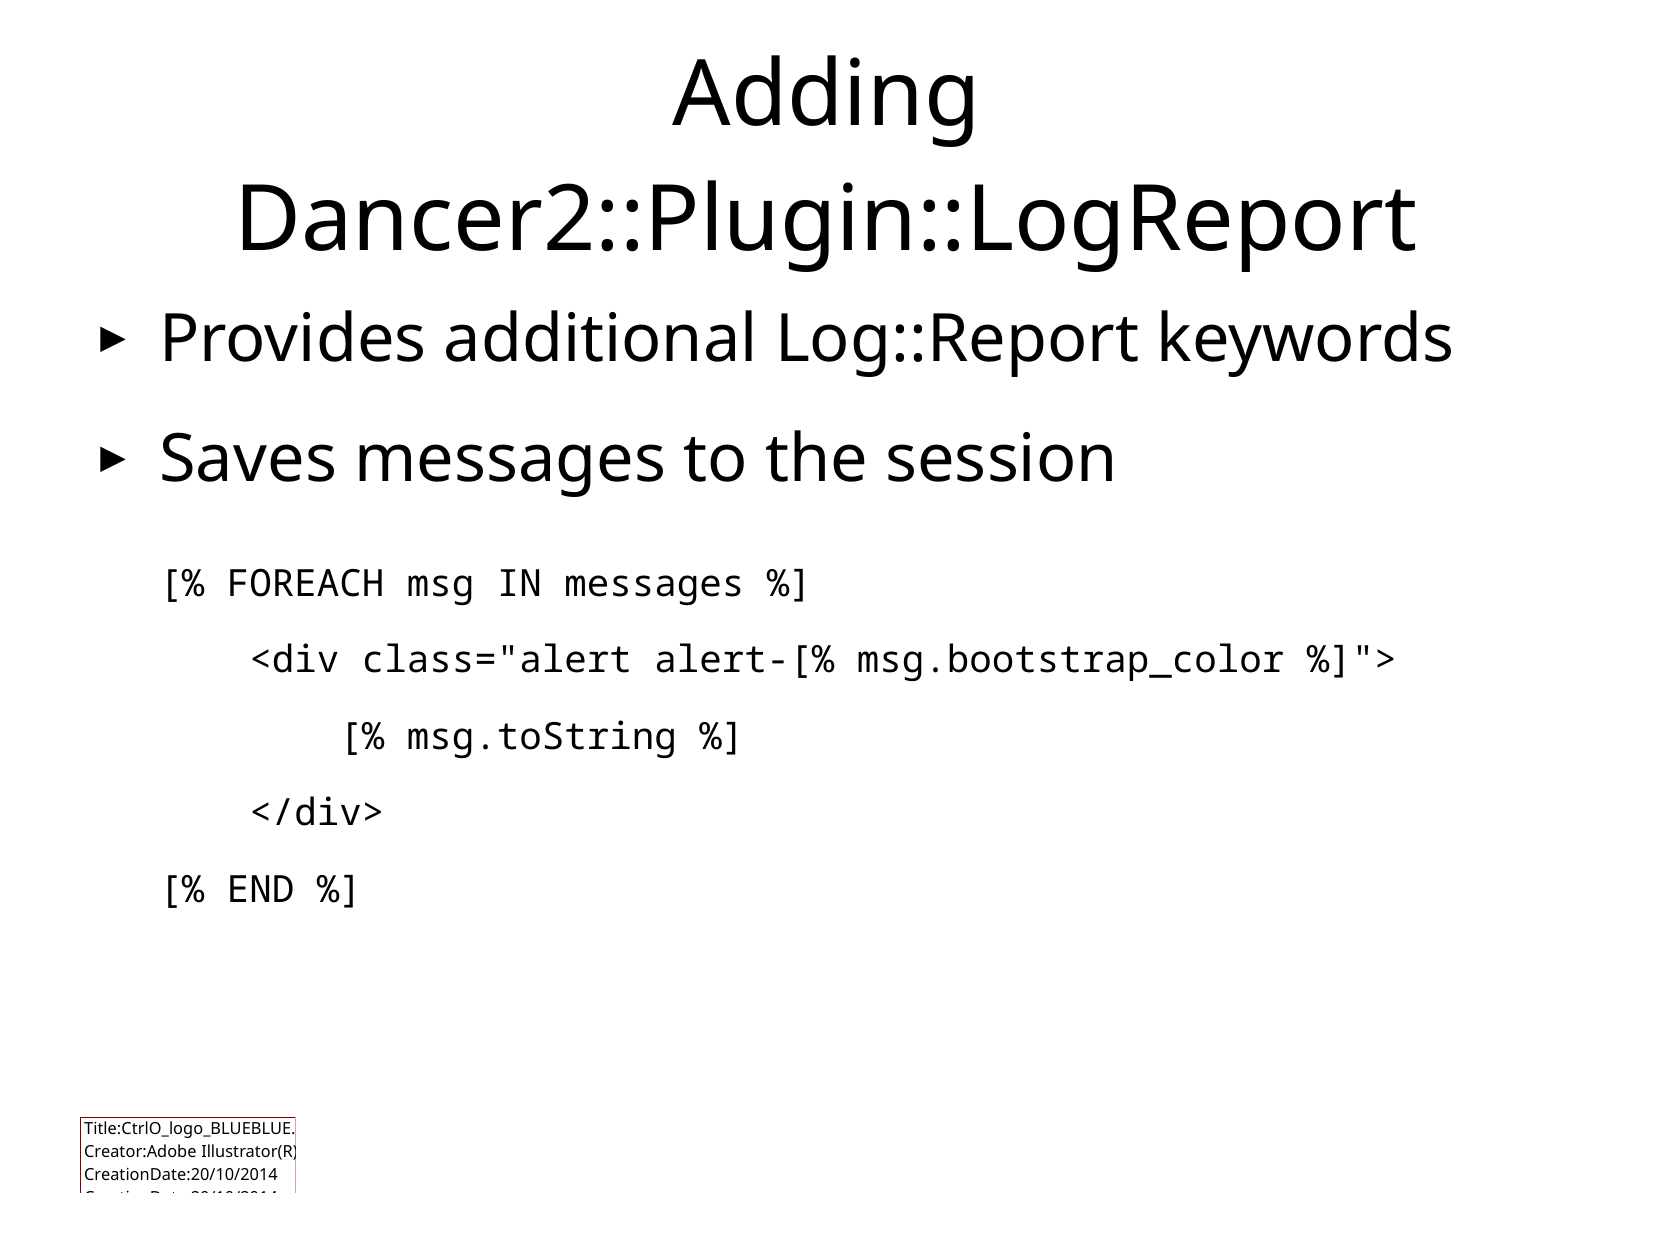

# Adding Dancer2::Plugin::LogReport
Provides additional Log::Report keywords
Saves messages to the session
[% FOREACH msg IN messages %]
 <div class="alert alert-[% msg.bootstrap_color %]">
 [% msg.toString %]
 </div>
[% END %]